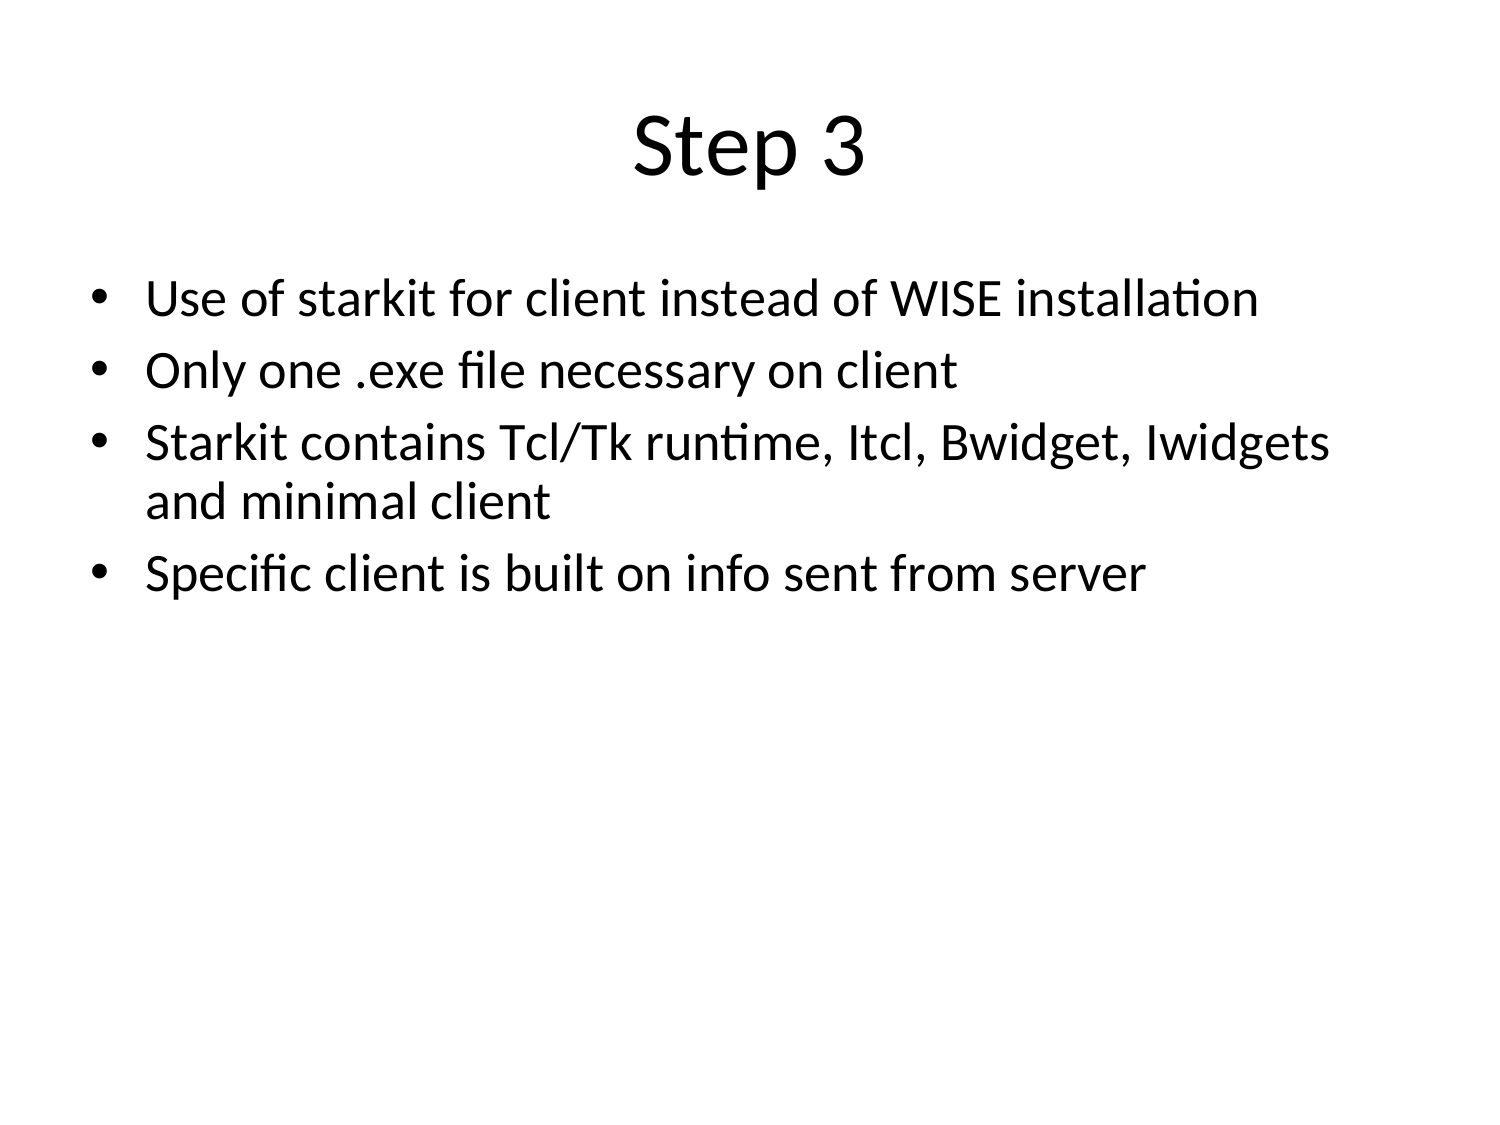

Step 3‏
Use of starkit for client instead of WISE installation
Only one .exe file necessary on client
Starkit contains Tcl/Tk runtime, Itcl, Bwidget, Iwidgets and minimal client
Specific client is built on info sent from server